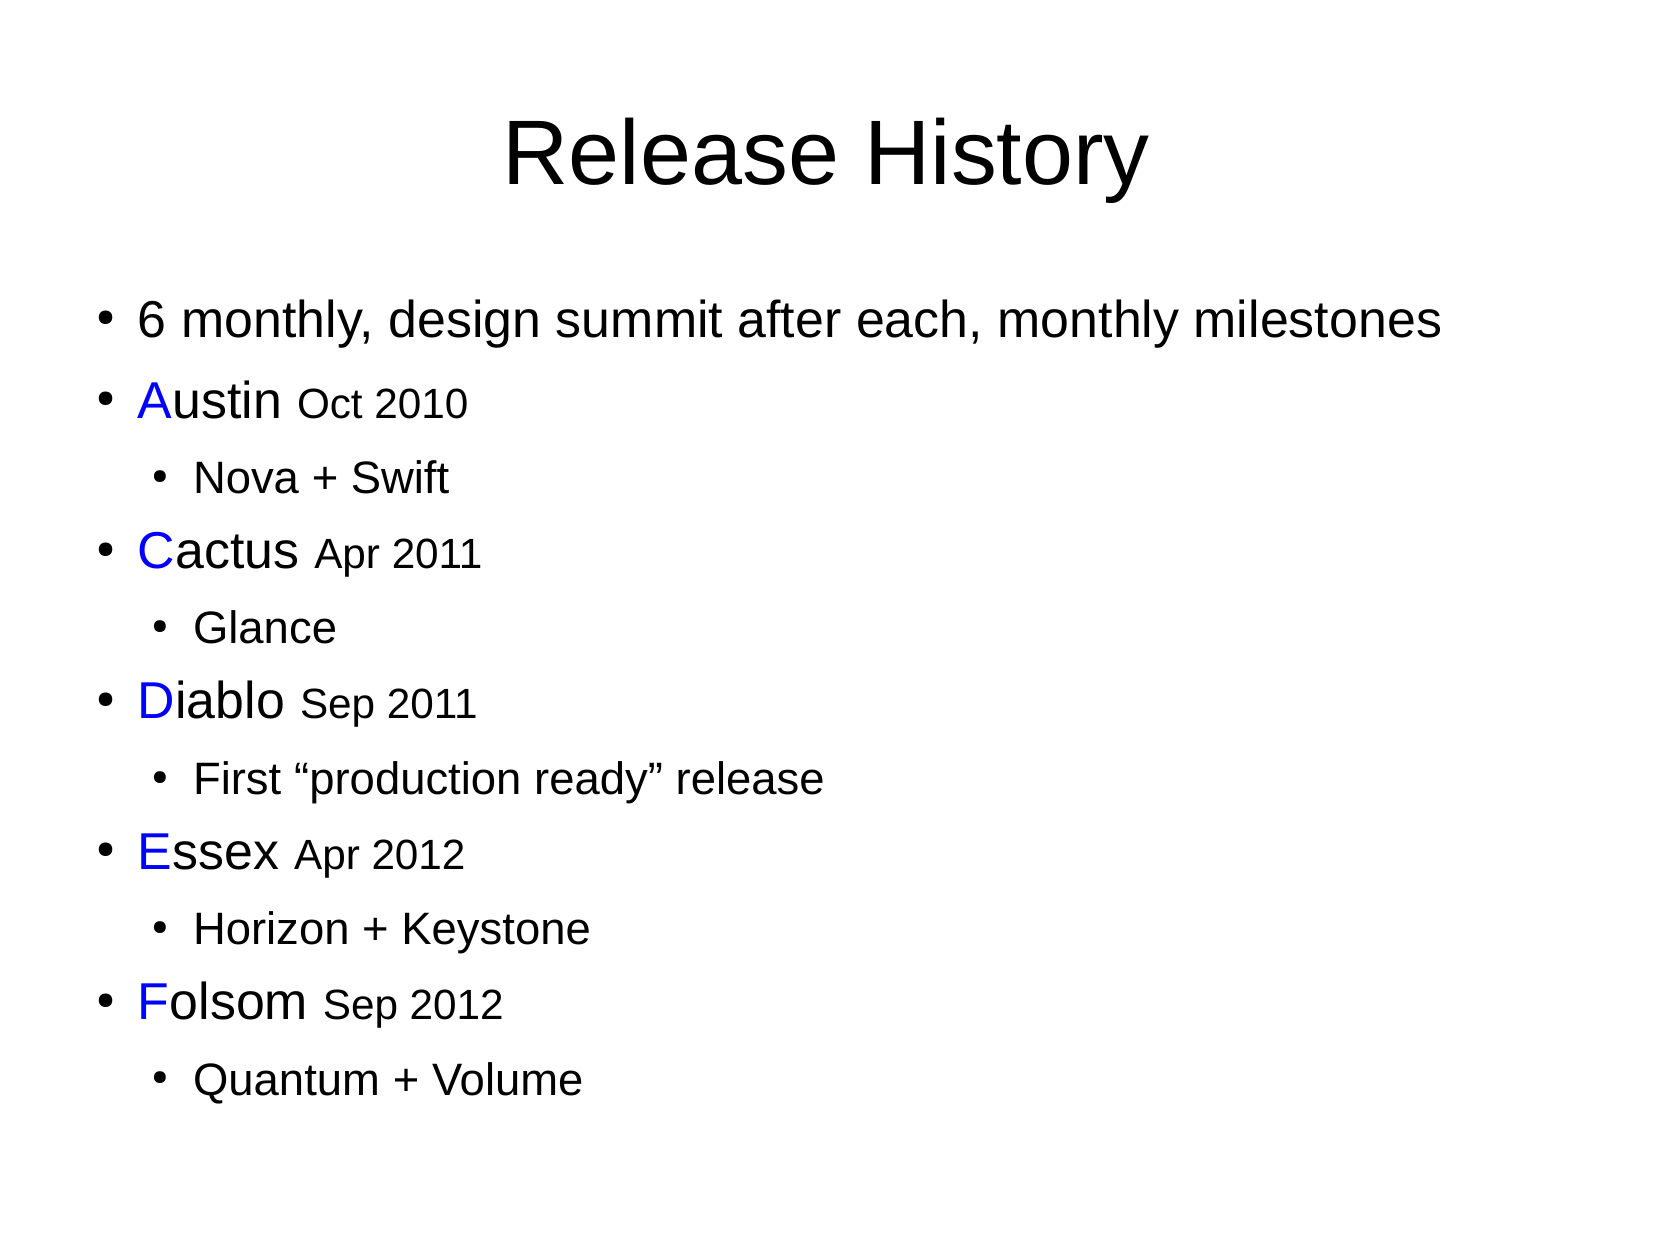

# Release History
6 monthly, design summit after each, monthly milestones
Austin Oct 2010
Nova + Swift
Cactus Apr 2011
Glance
Diablo Sep 2011
First “production ready” release
Essex Apr 2012
Horizon + Keystone
Folsom Sep 2012
Quantum + Volume